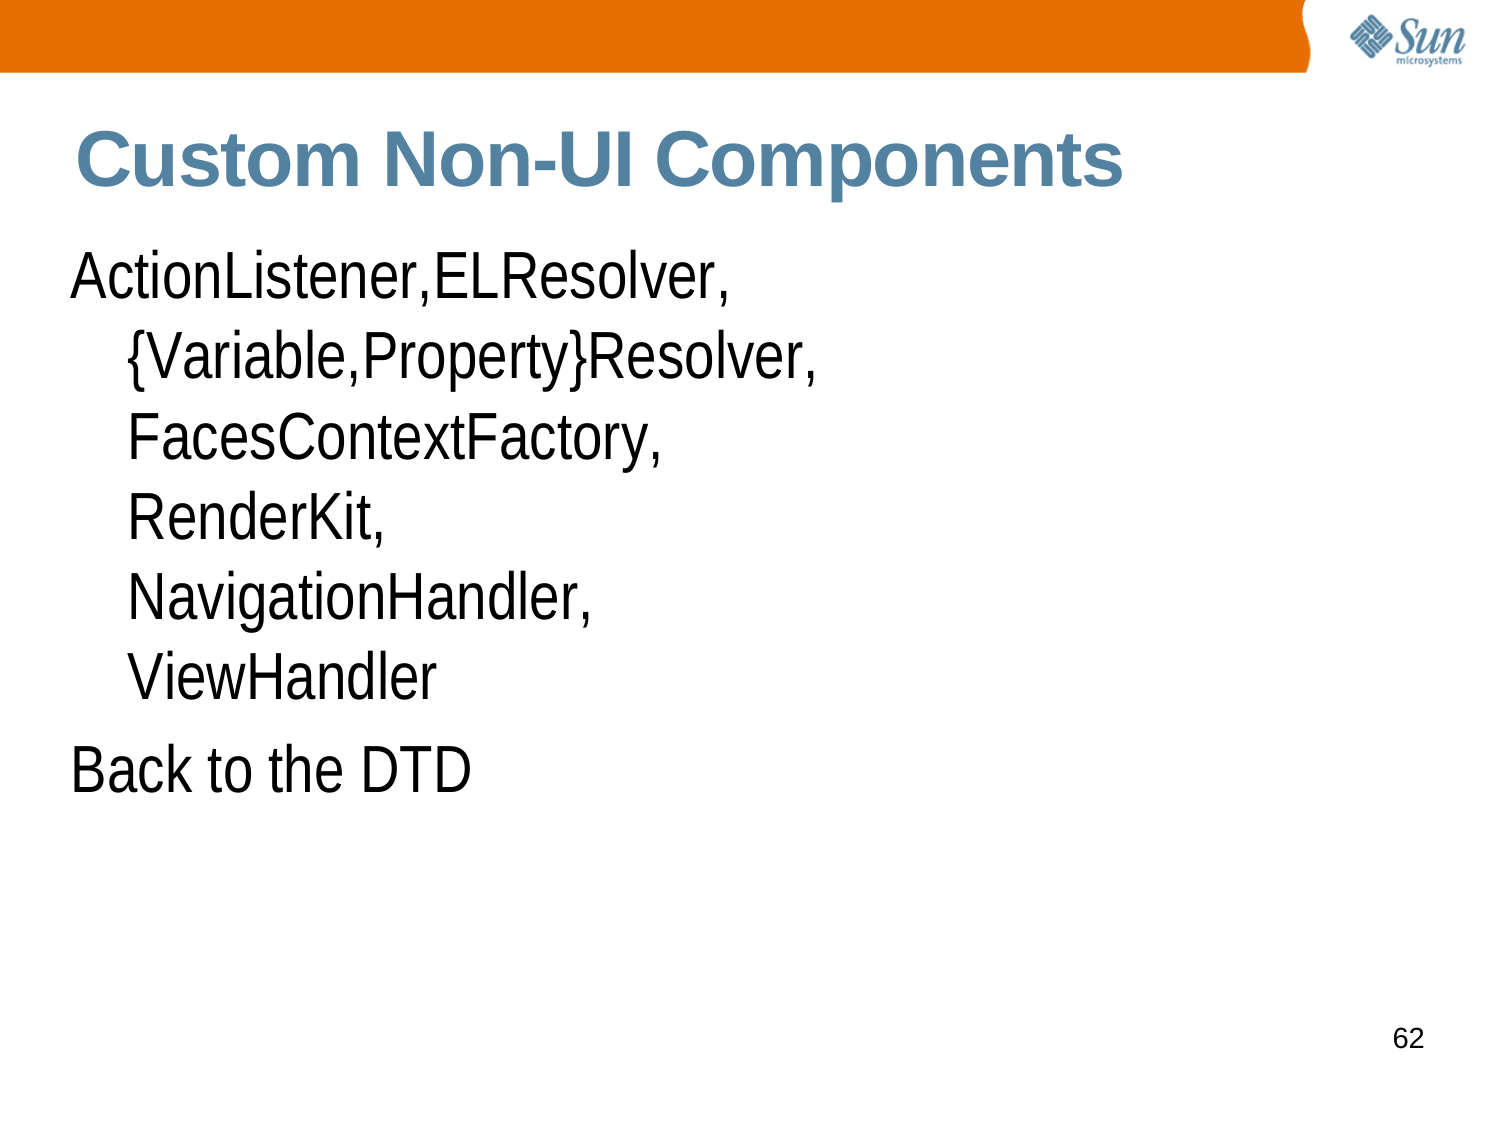

# Custom Non-UI Components
ActionListener,ELResolver,
{Variable,Property}Resolver,
FacesContextFactory,
RenderKit,
NavigationHandler,
ViewHandler
Back to the DTD
62